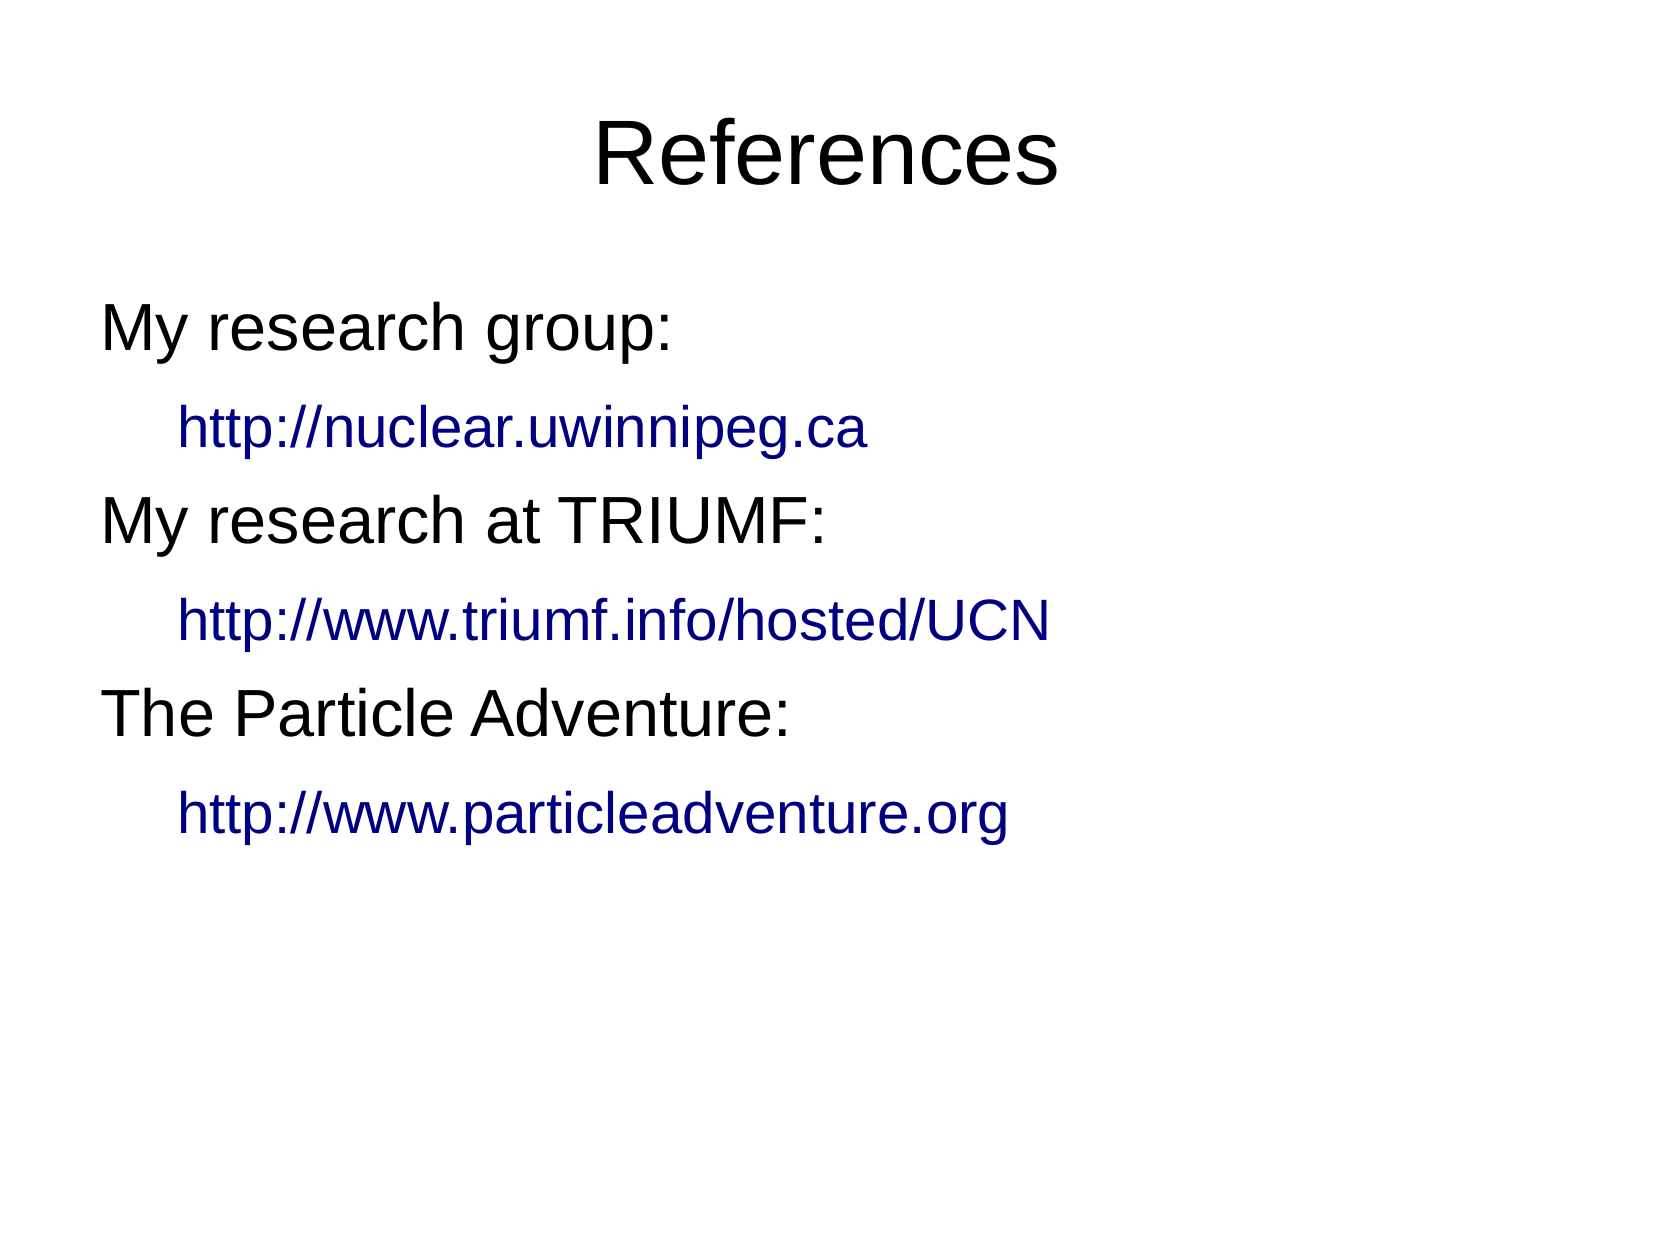

# References
My research group:
http://nuclear.uwinnipeg.ca
My research at TRIUMF:
http://www.triumf.info/hosted/UCN
The Particle Adventure:
http://www.particleadventure.org